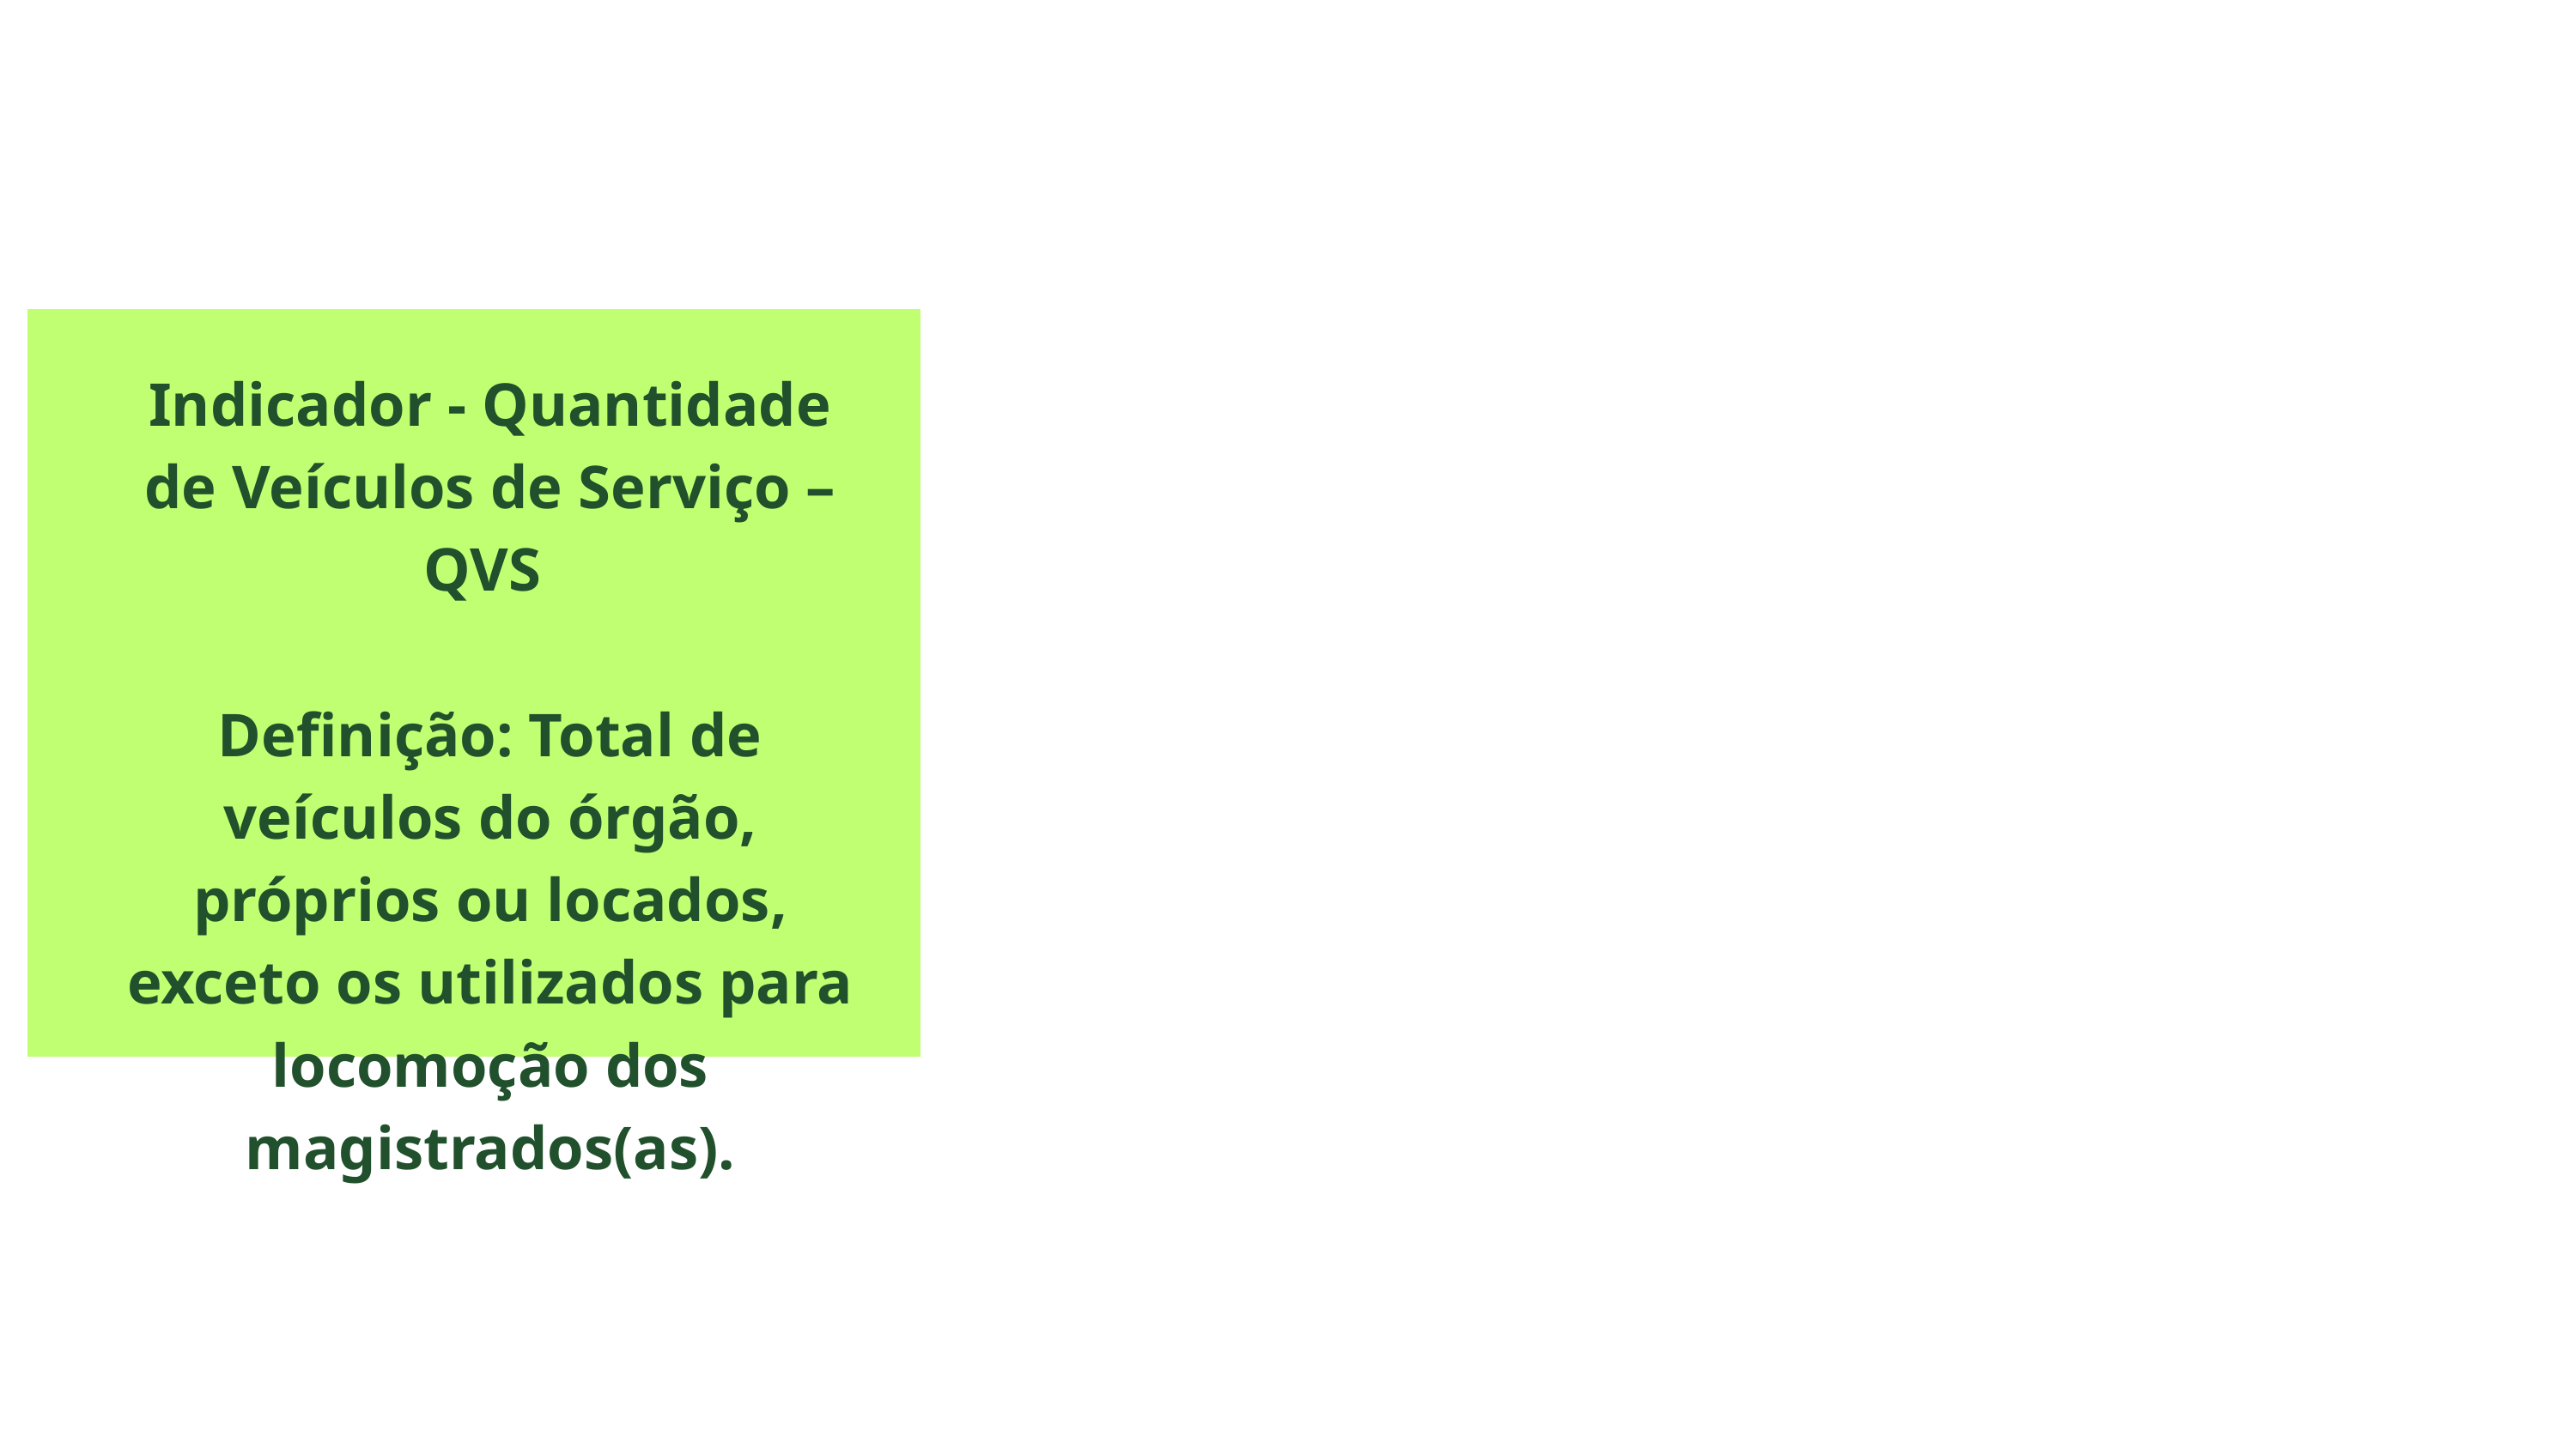

Fórmula: Quantidade de veículos de serviço do TRT19.
Polaridade: Quanto menor o valor, melhor o desempenho.
Periodicidade: Anual.
Metodologia Análise de Desempenho: Anual
Unidade responsável pelas metas: Coordenadoria de Polícia Judicial.
Indicador - Quantidade de Veículos de Serviço – QVS
Definição: Total de veículos do órgão, próprios ou locados, exceto os utilizados para locomoção dos magistrados(as).